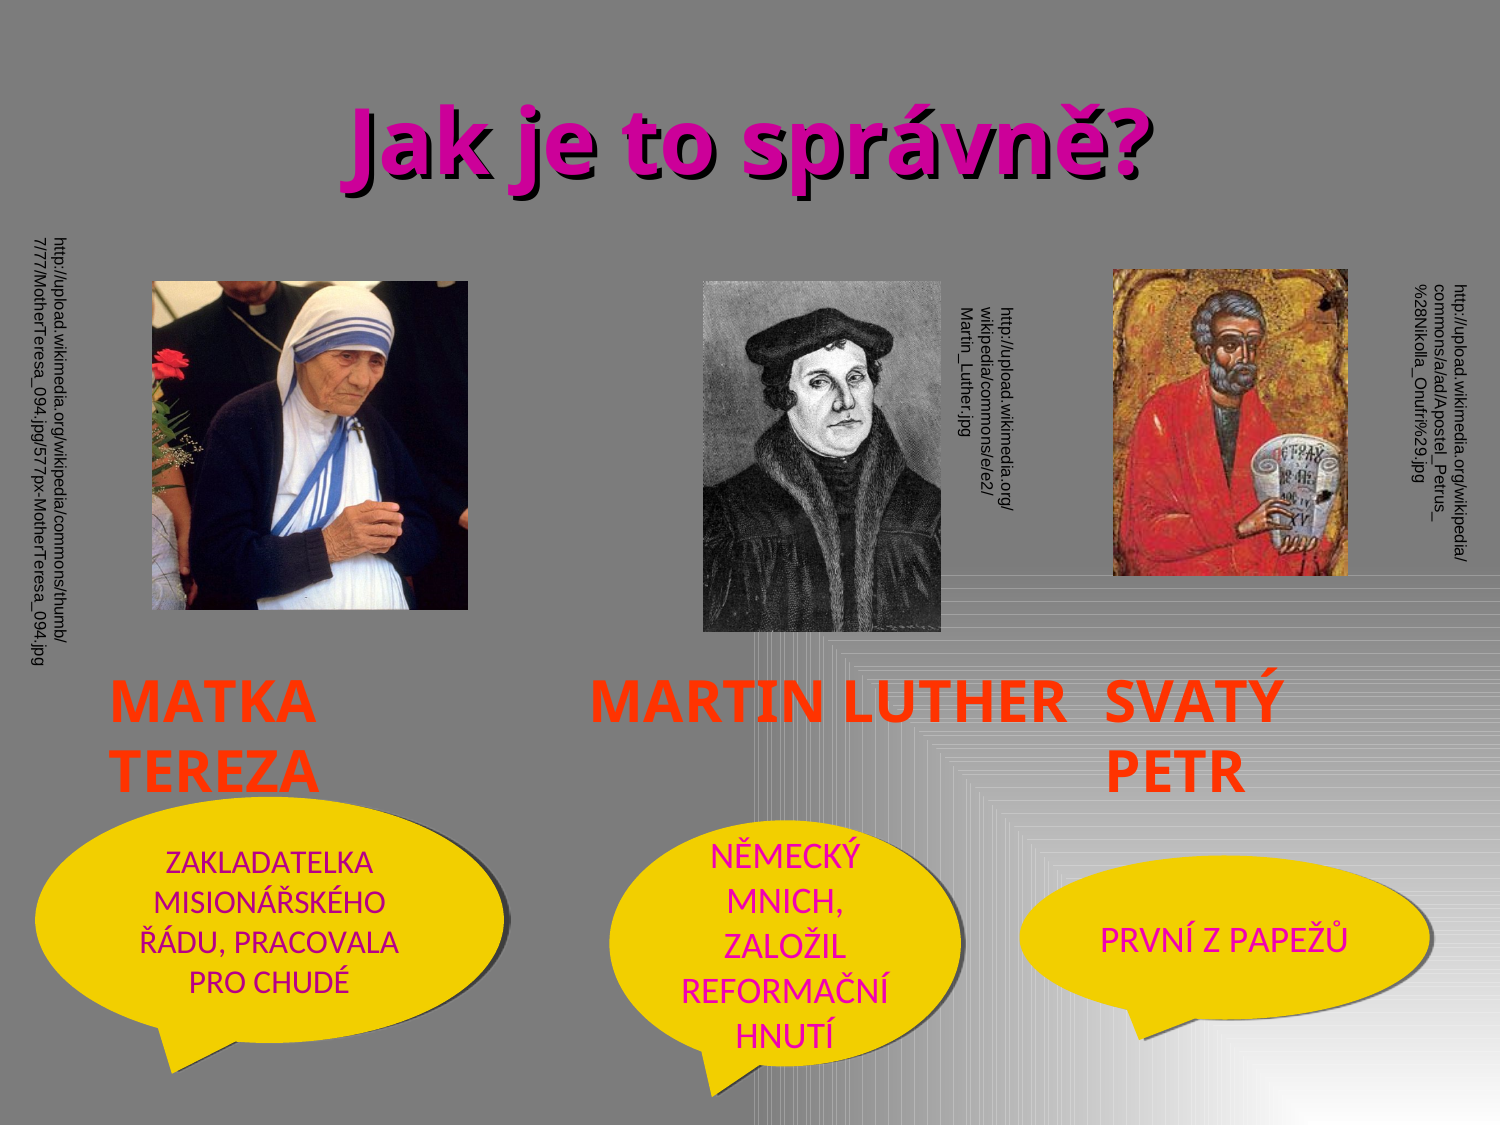

# Jak je to správně?
http://upload.wikimedia.org/wikipedia/commons/a/ad/Apostel_Petrus_%28Nikolla_Onufri%29.jpg
http://upload.wikimedia.org/wikipedia/commons/e/e2/Martin_Luther.jpg
http://upload.wikimedia.org/wikipedia/commons/thumb/7/77/MotherTeresa_094.jpg/577px-MotherTeresa_094.jpg
MATKA TEREZA
MARTIN LUTHER
SVATÝ PETR
ZAKLADATELKA MISIONÁŘSKÉHO ŘÁDU, PRACOVALA PRO CHUDÉ
NĚMECKÝ MNICH, ZALOŽIL REFORMAČNÍ HNUTÍ
PRVNÍ Z PAPEŽŮ